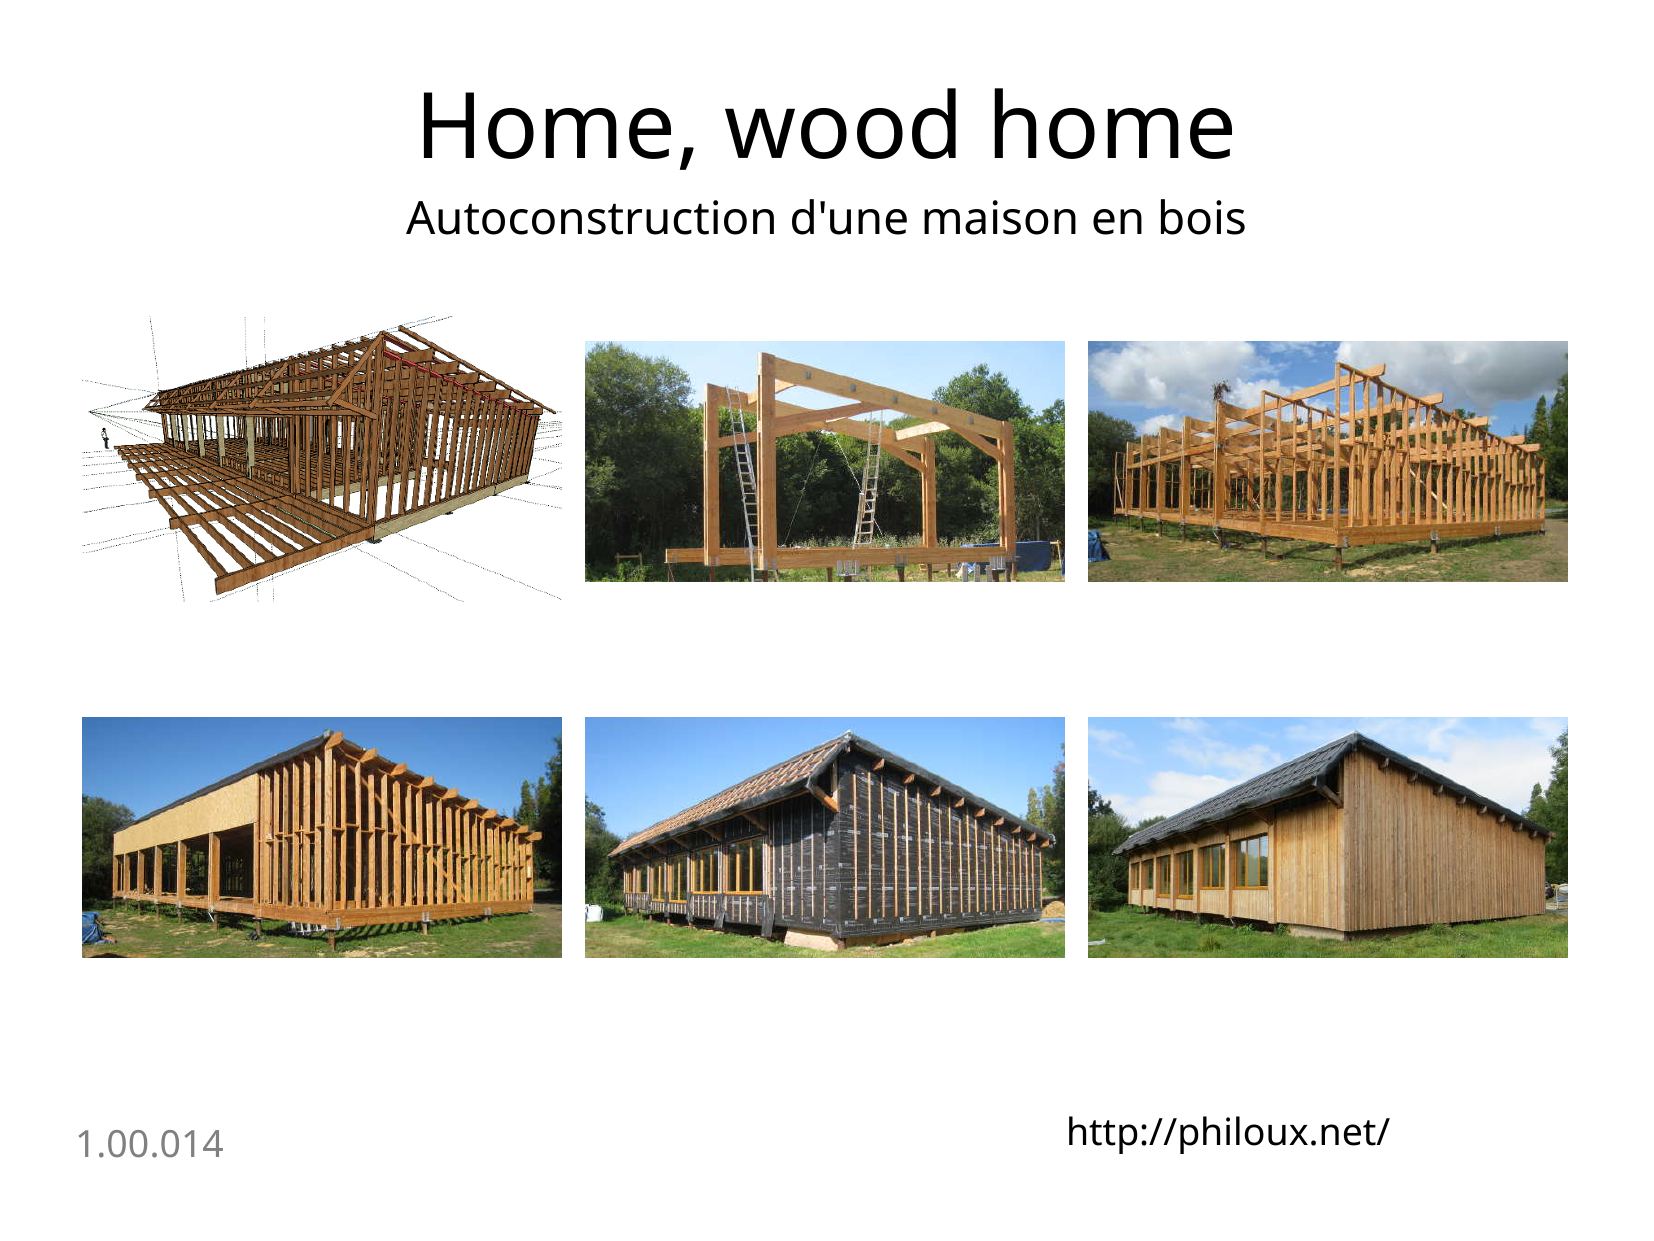

# Home, wood home Autoconstruction d'une maison en bois
http://philoux.net/
1.00.014